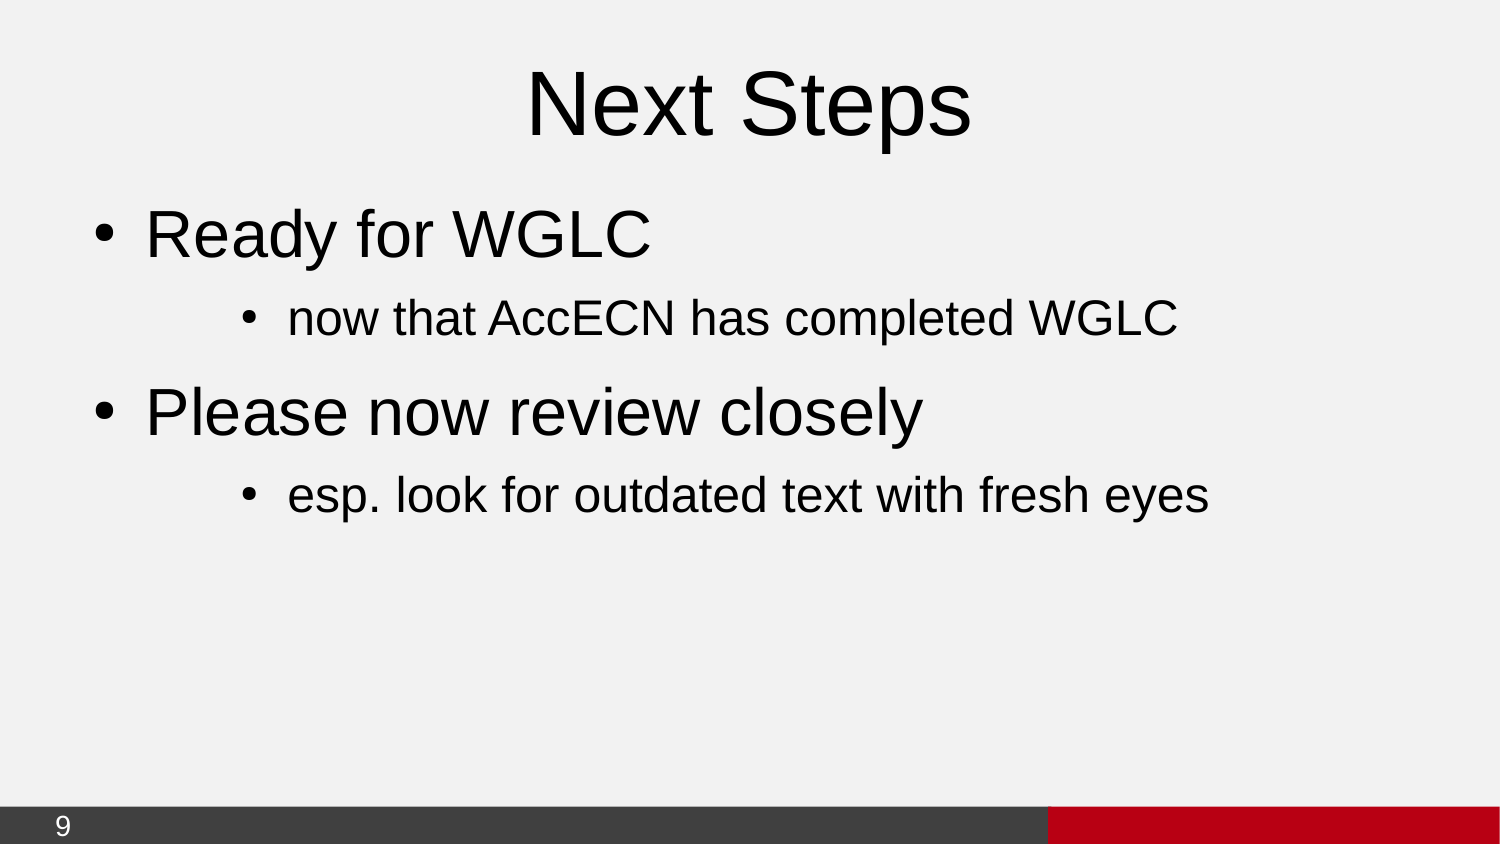

# Next Steps
Ready for WGLC
now that AccECN has completed WGLC
Please now review closely
esp. look for outdated text with fresh eyes
9